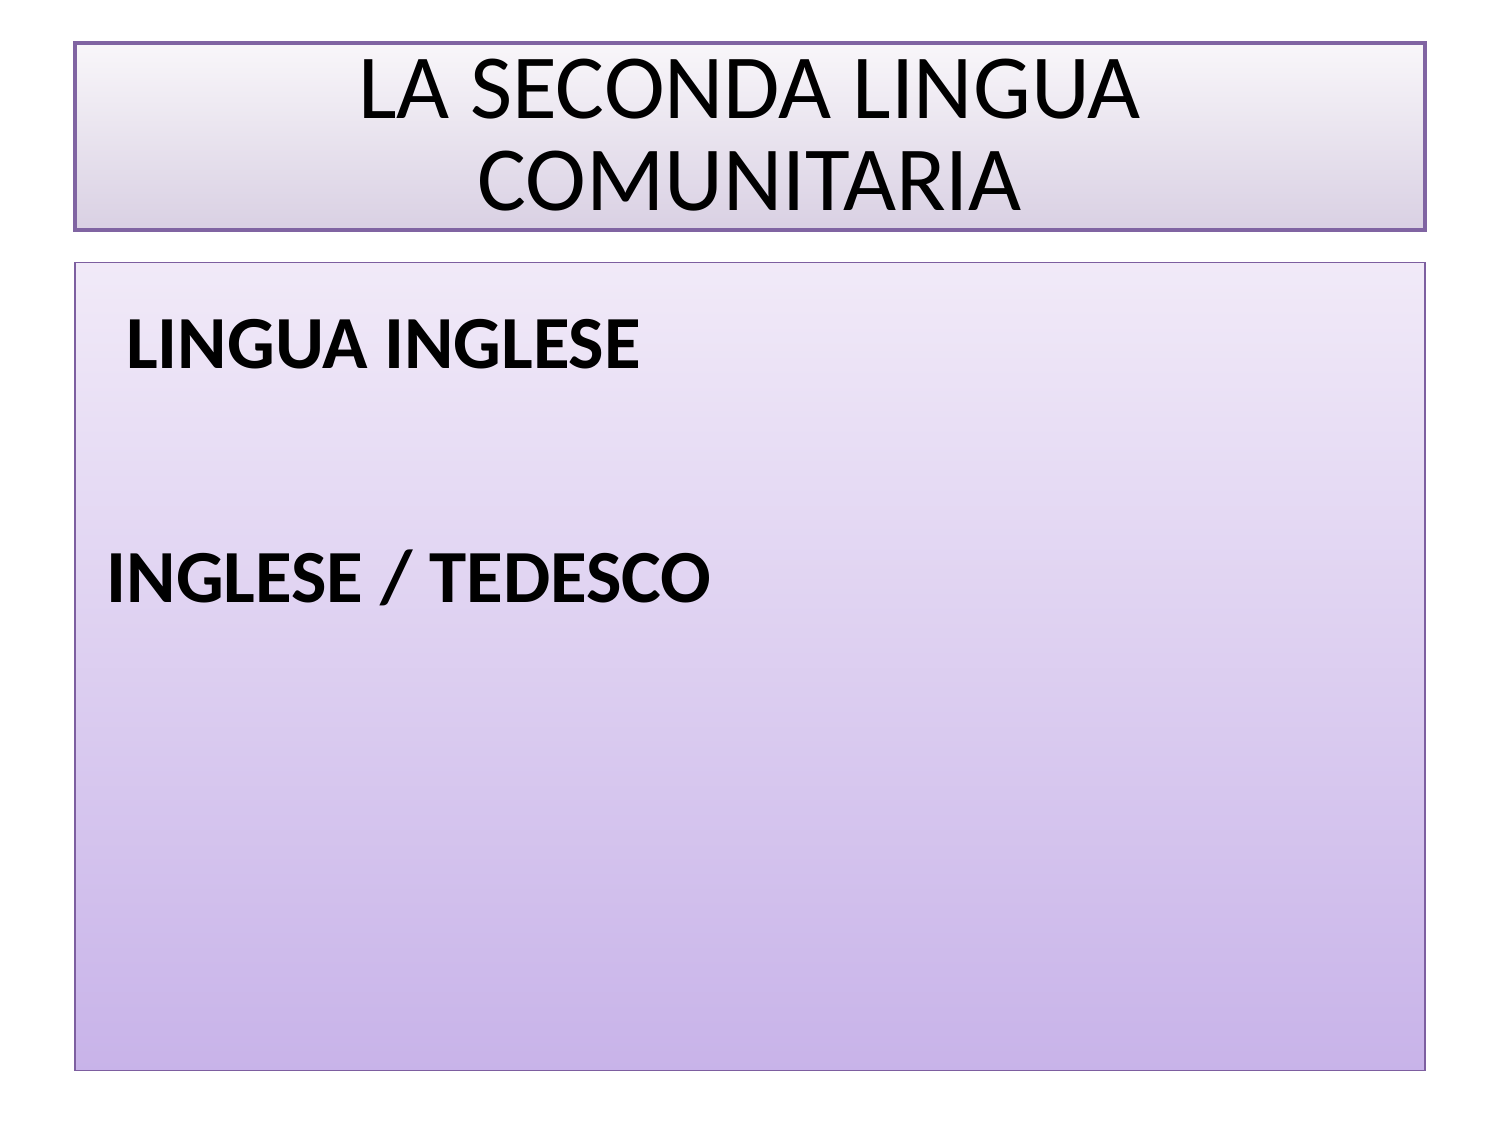

LA SECONDA LINGUA COMUNITARIA
 LINGUA INGLESE
 INGLESE / TEDESCO